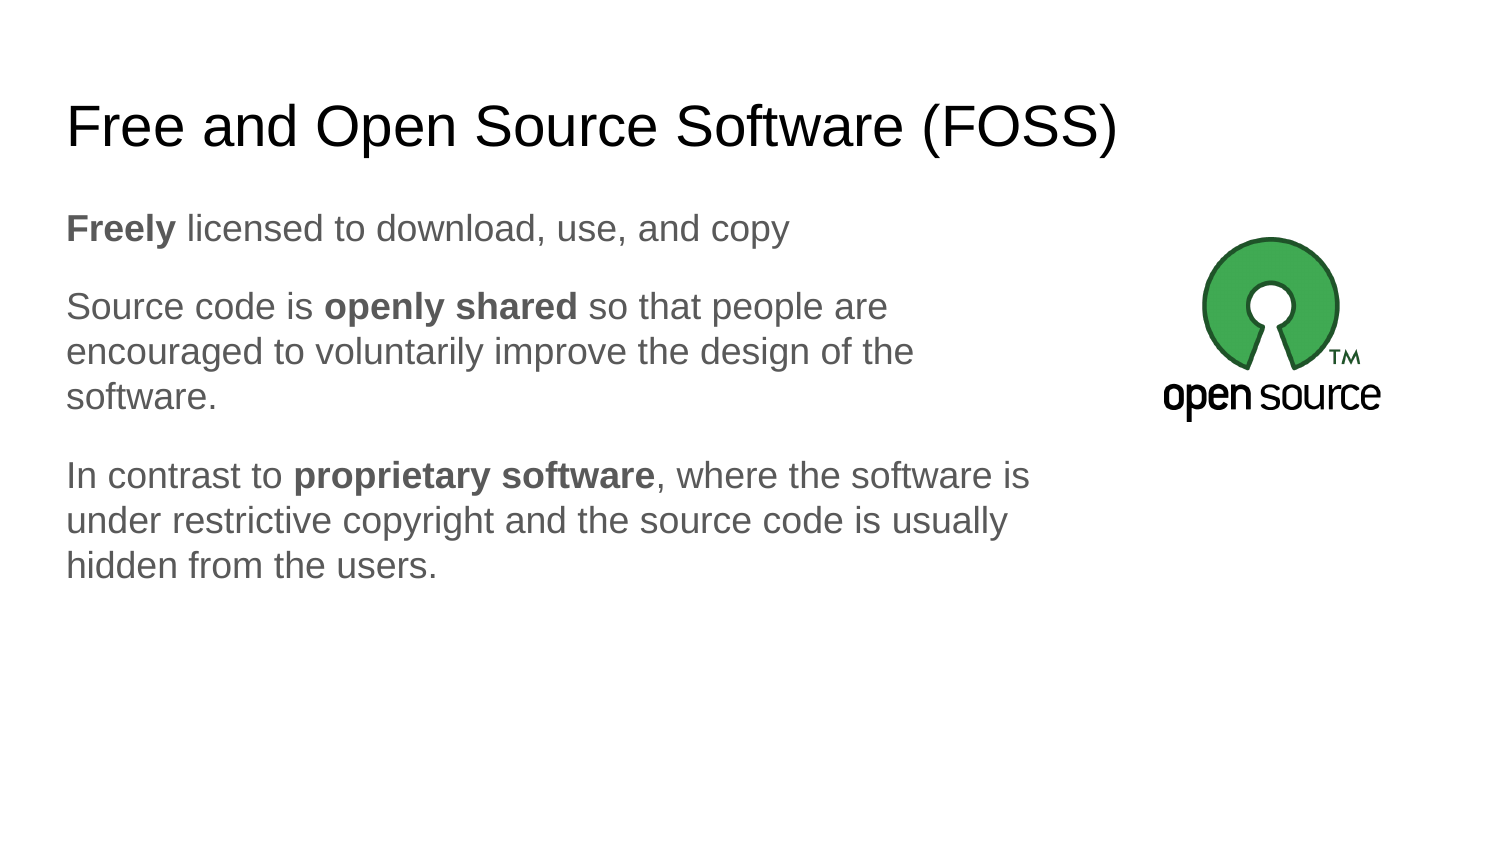

# Free and Open Source Software (FOSS)
Freely licensed to download, use, and copy
Source code is openly shared so that people are encouraged to voluntarily improve the design of the software.
In contrast to proprietary software, where the software is under restrictive copyright and the source code is usually hidden from the users.